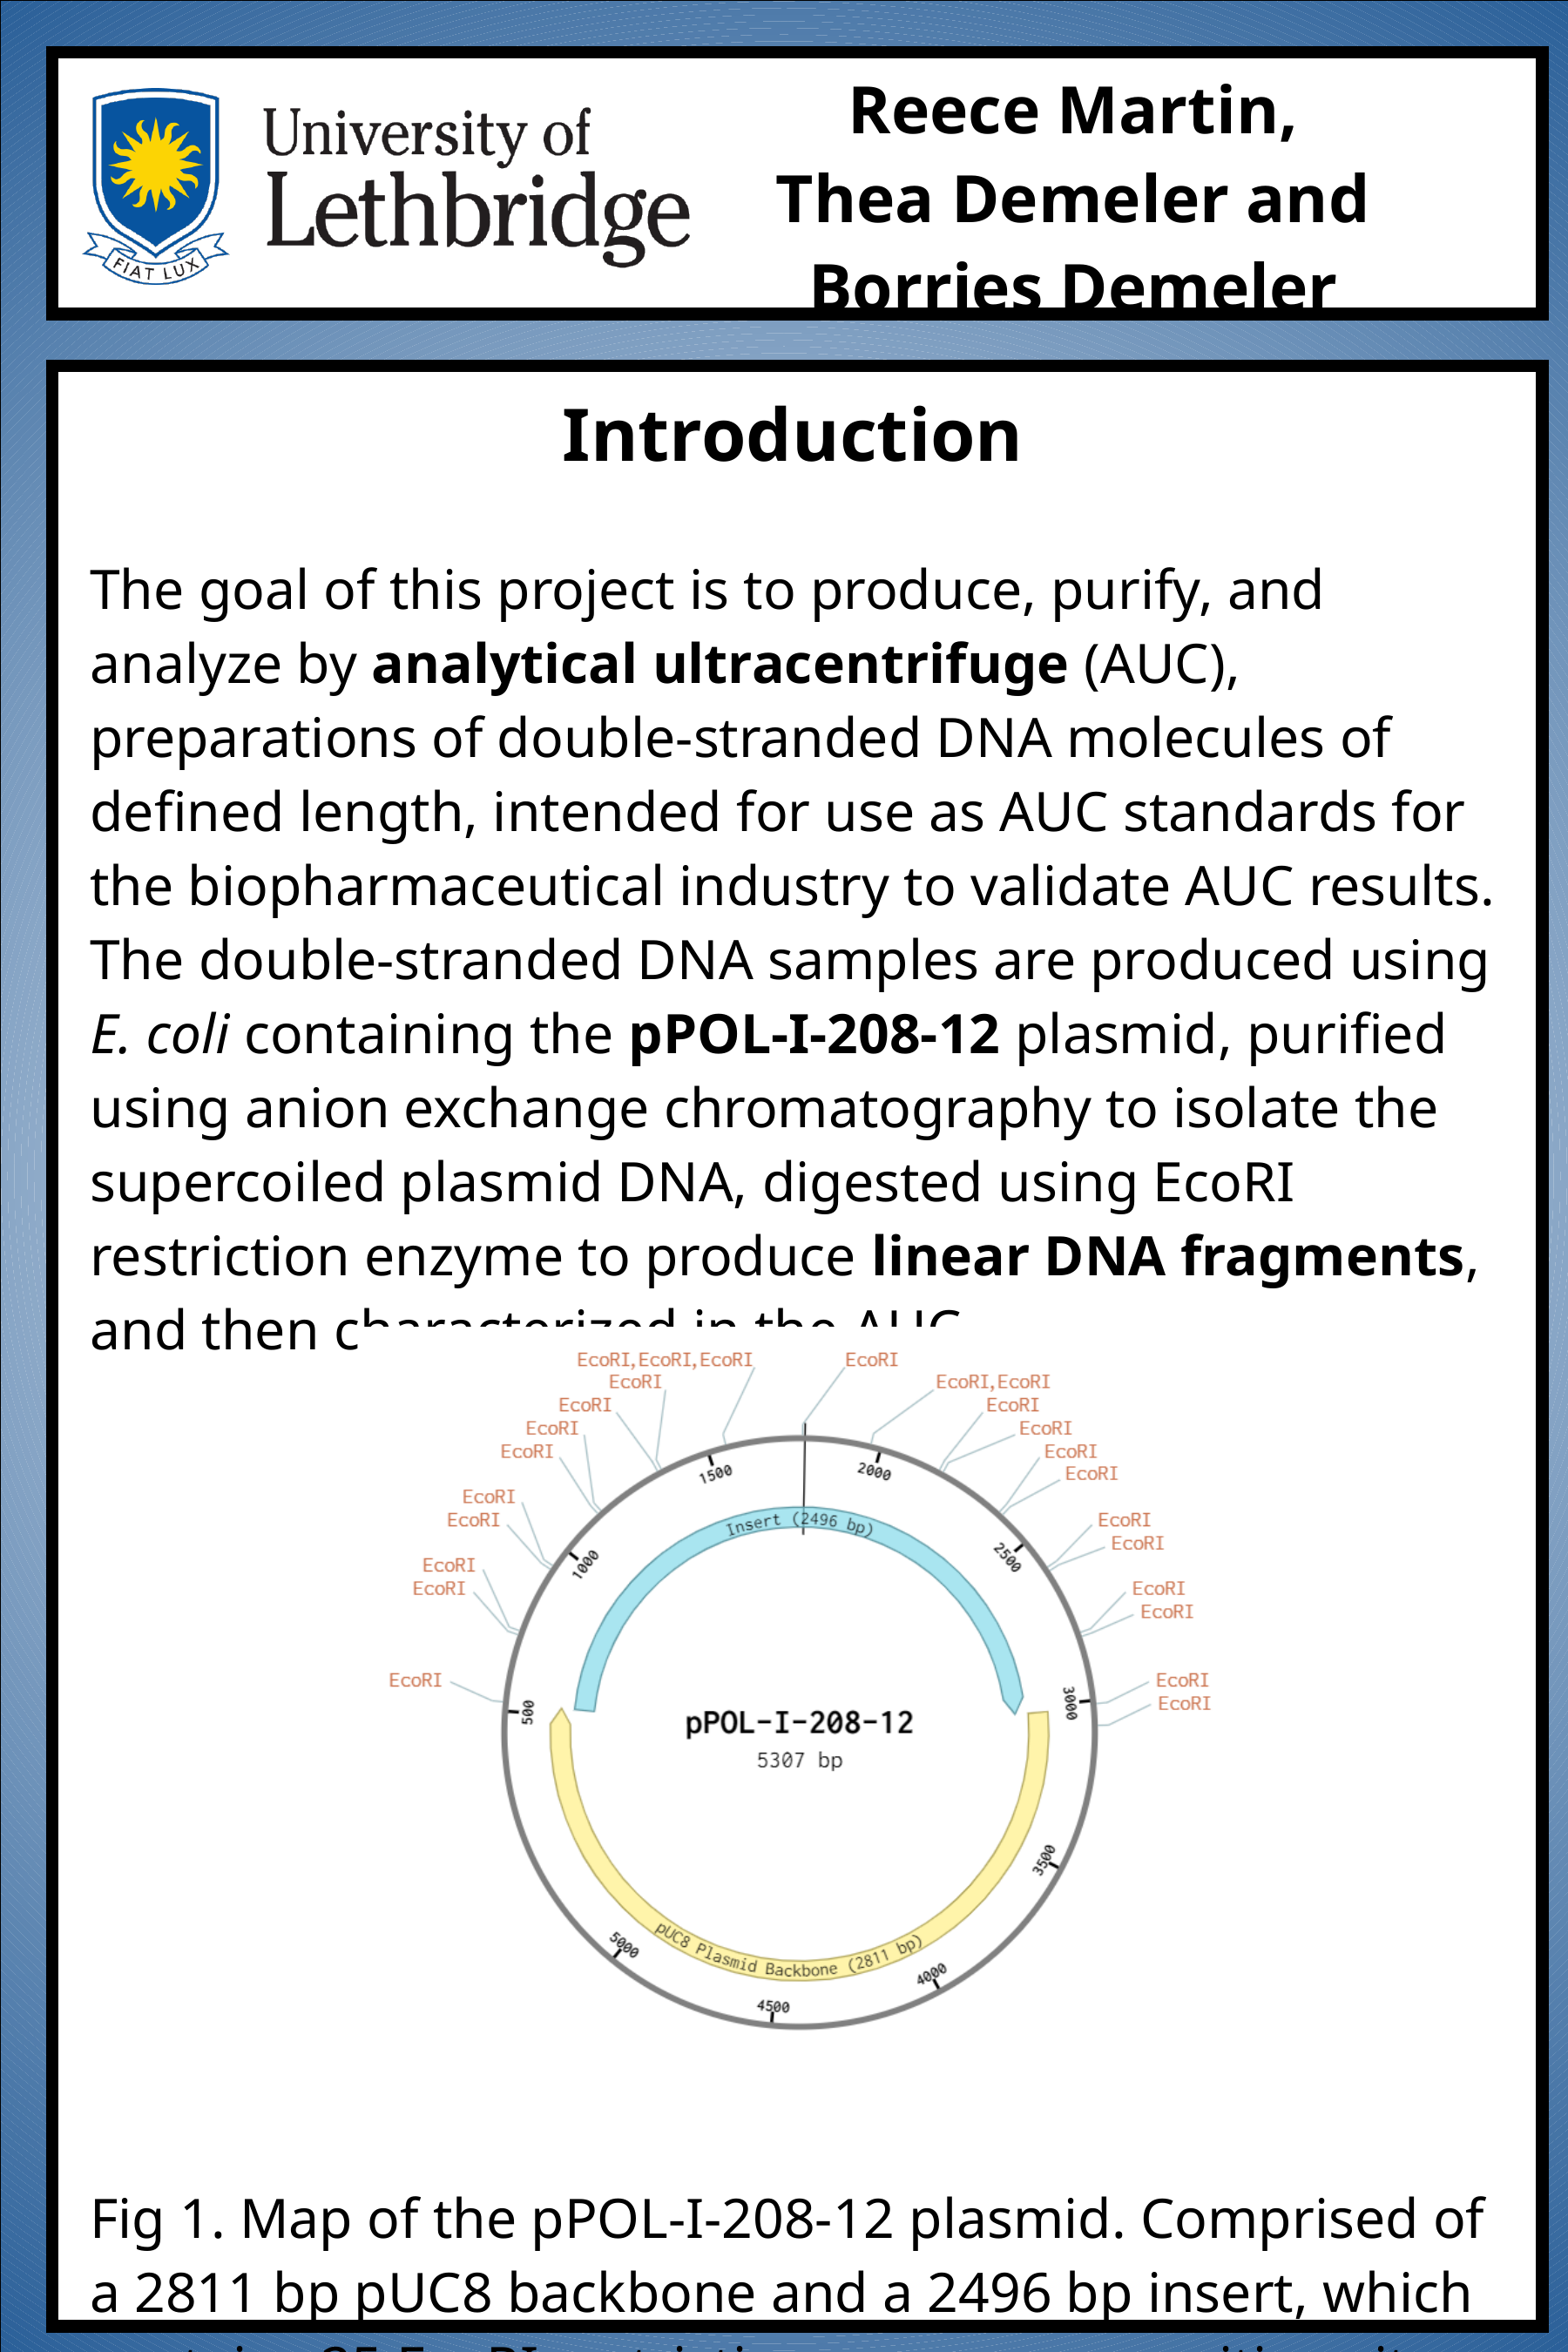

Reece Martin,
Thea Demeler and
Borries Demeler
Introduction
The goal of this project is to produce, purify, and analyze by analytical ultracentrifuge (AUC), preparations of double-stranded DNA molecules of defined length, intended for use as AUC standards for the biopharmaceutical industry to validate AUC results. The double-stranded DNA samples are produced using E. coli containing the pPOL-I-208-12 plasmid, purified using anion exchange chromatography to isolate the supercoiled plasmid DNA, digested using EcoRI restriction enzyme to produce linear DNA fragments, and then characterized in the AUC.
Fig 1. Map of the pPOL-I-208-12 plasmid. Comprised of a 2811 bp pUC8 backbone and a 2496 bp insert, which contains 25 EcoRI restriction enzyme recognition sites.